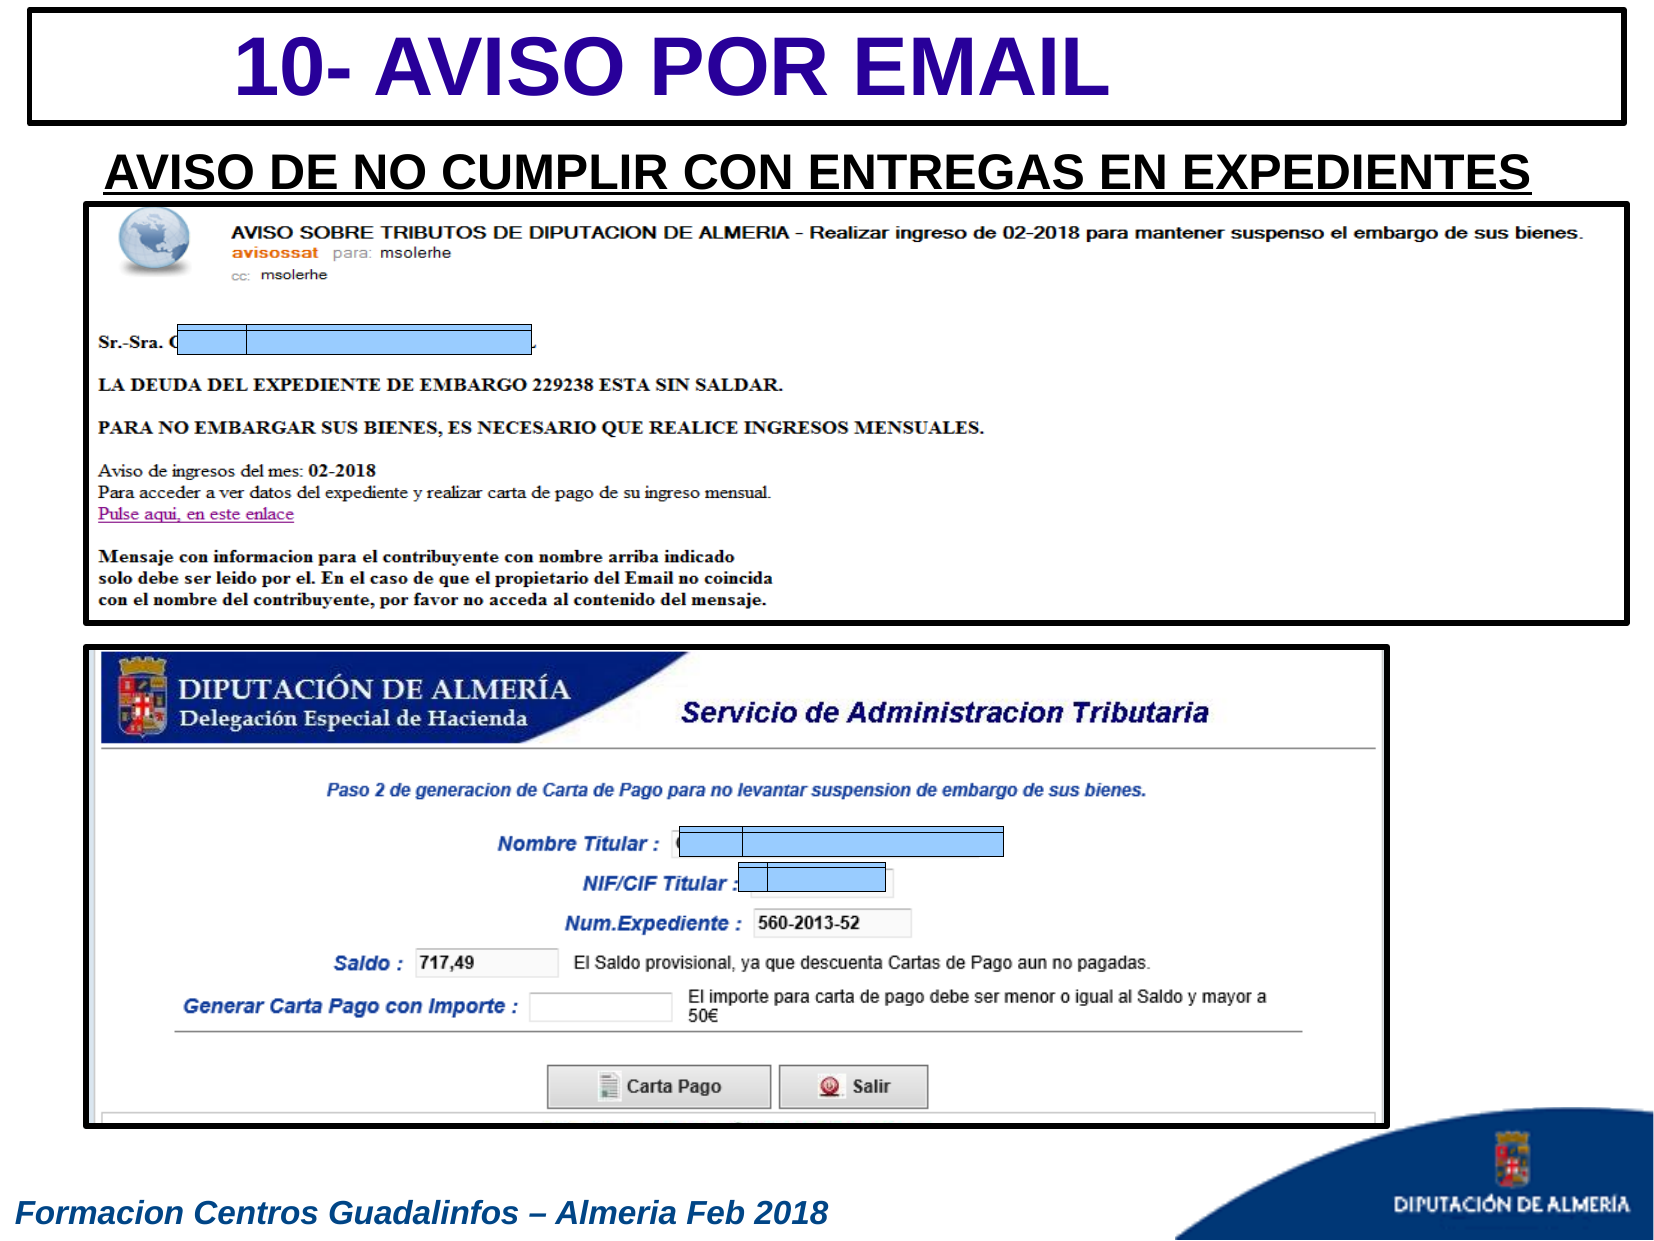

10- AVISO POR EMAIL
AVISO DE NO CUMPLIR CON ENTREGAS EN EXPEDIENTES
Formacion Centros Guadalinfos – Almeria Feb 2018